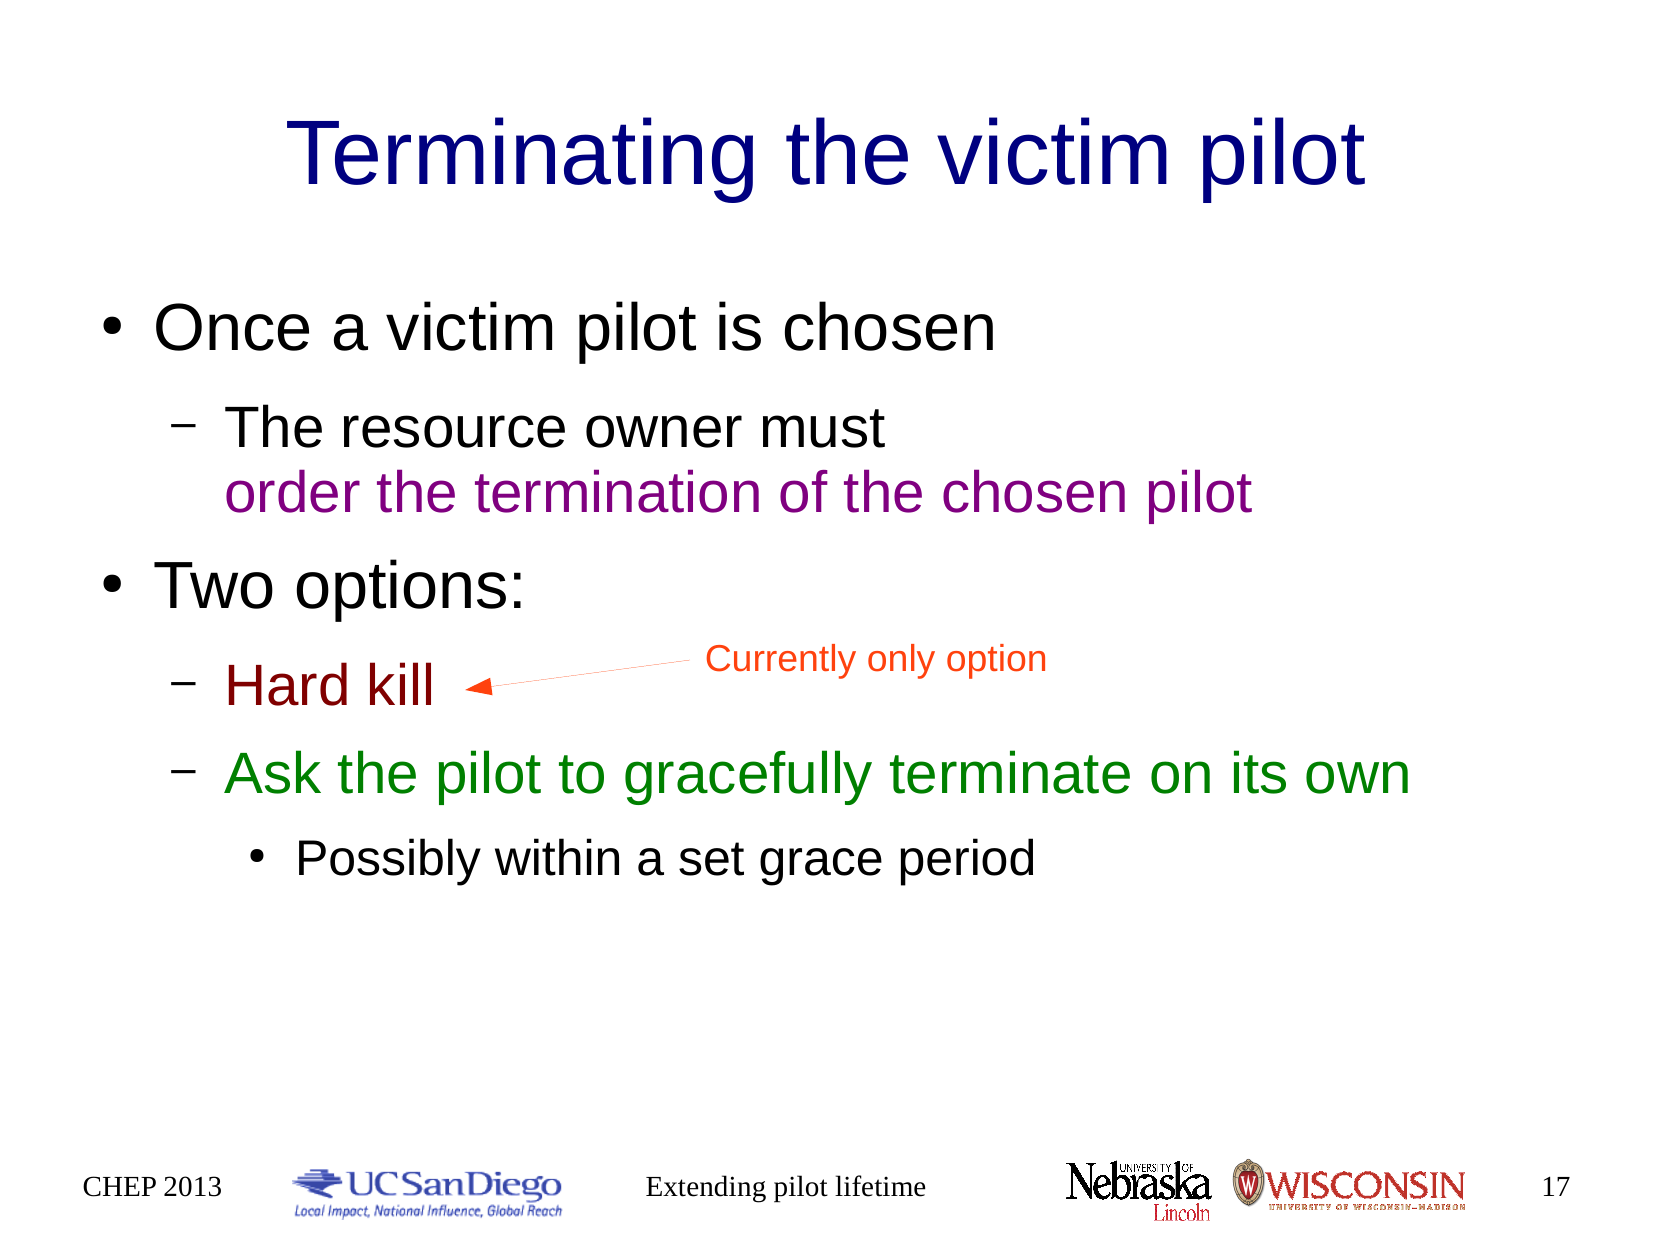

# Terminating the victim pilot
Once a victim pilot is chosen
The resource owner must
order the termination of the chosen pilot
Two options:
Hard kill
Ask the pilot to gracefully terminate on its own
Possibly within a set grace period
Currently only option
CHEP 2013
Extending pilot lifetime
17